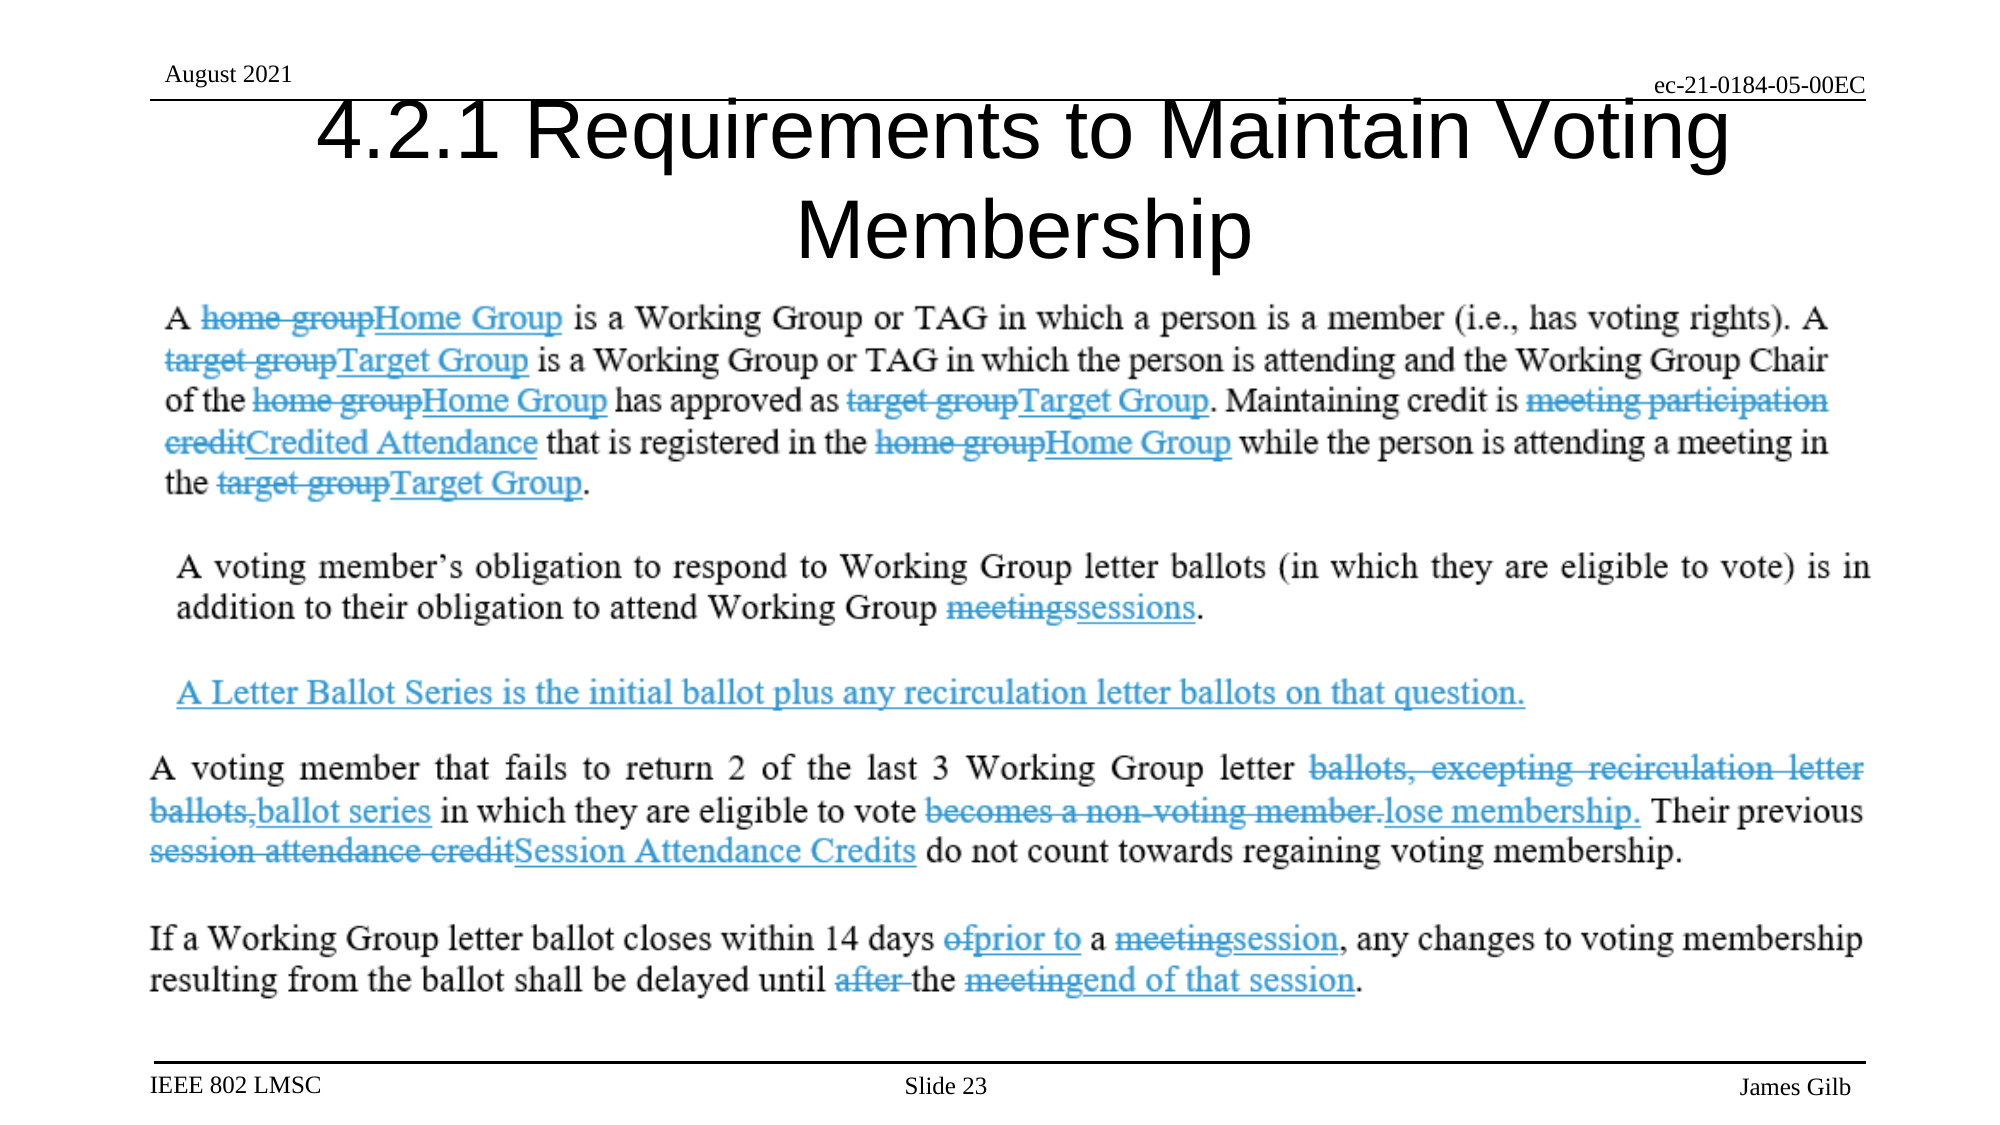

# 4.2.1 Requirements to Maintain Voting Membership
23